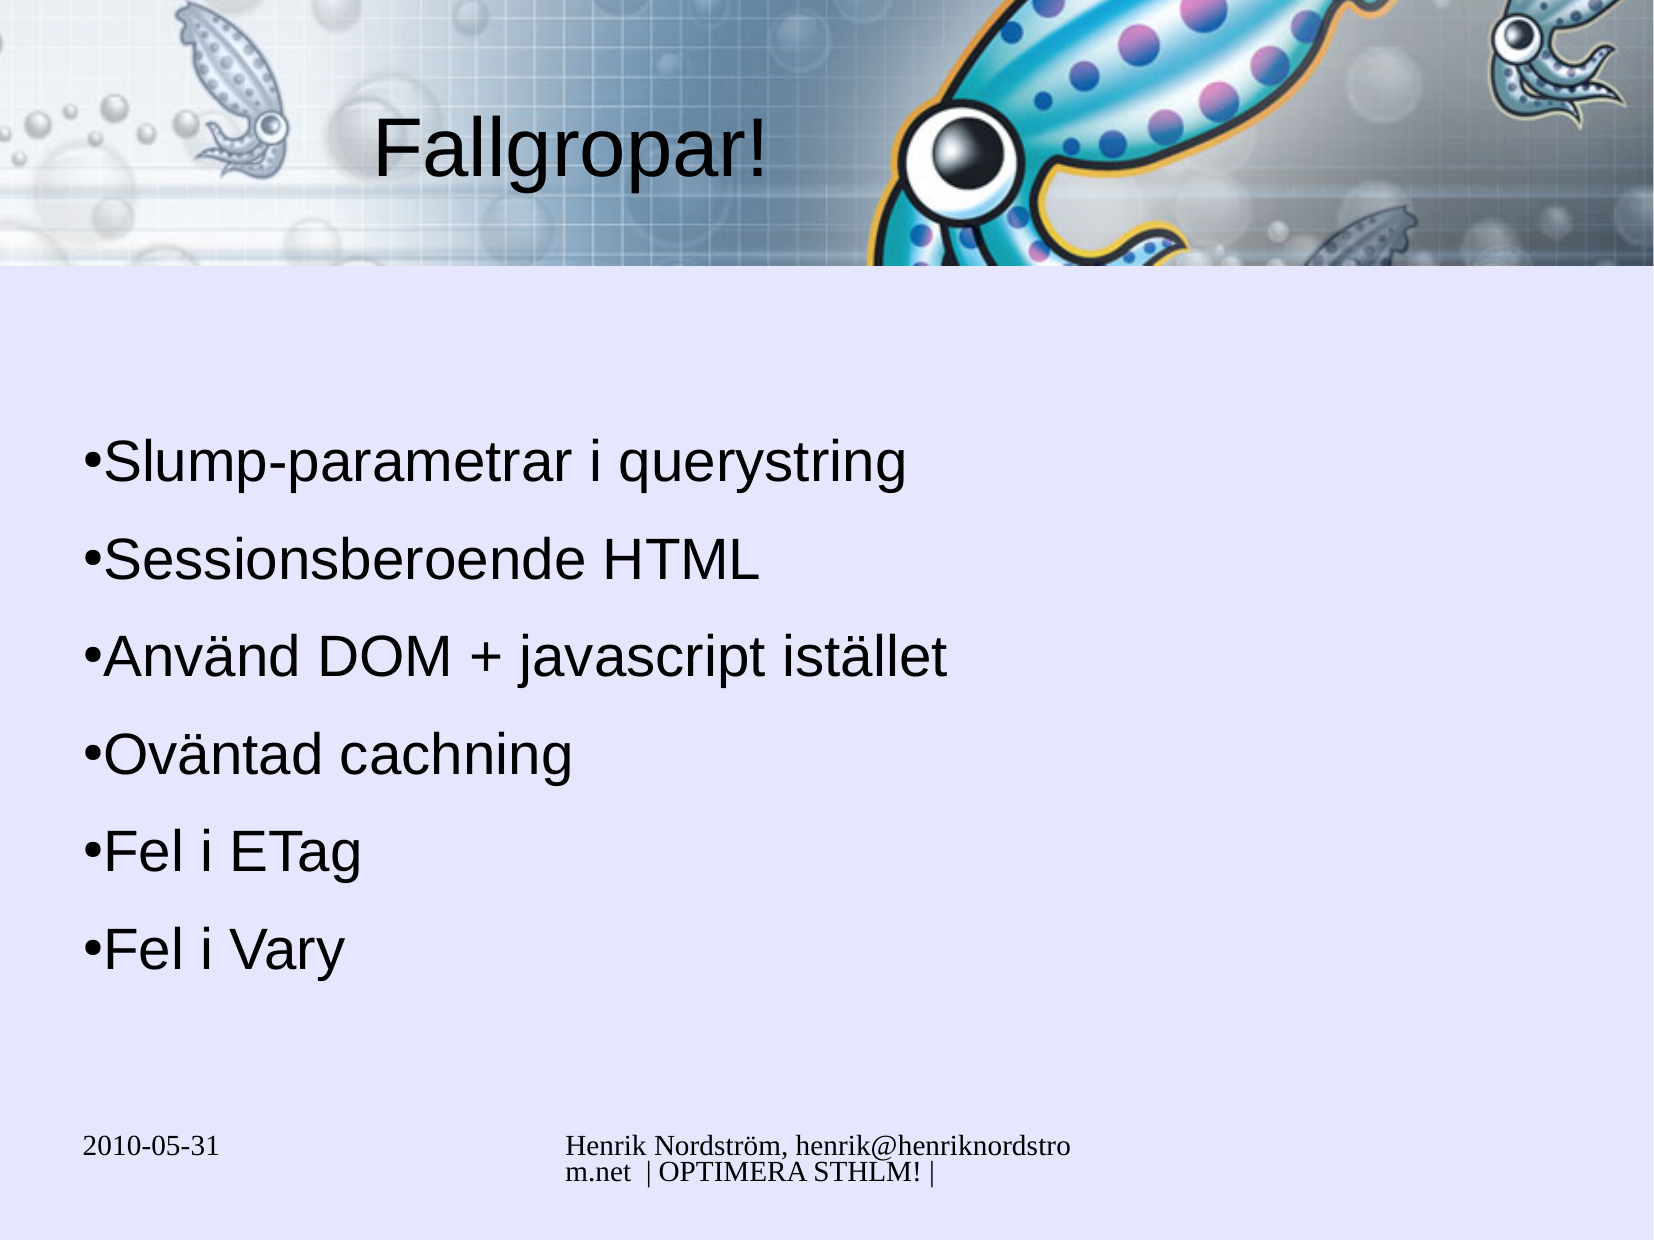

# Fallgropar!
Slump-parametrar i querystring
Sessionsberoende HTML
Använd DOM + javascript istället
Oväntad cachning
Fel i ETag
Fel i Vary
2010-05-31
Henrik Nordström, henrik@henriknordstrom.net | OPTIMERA STHLM! |